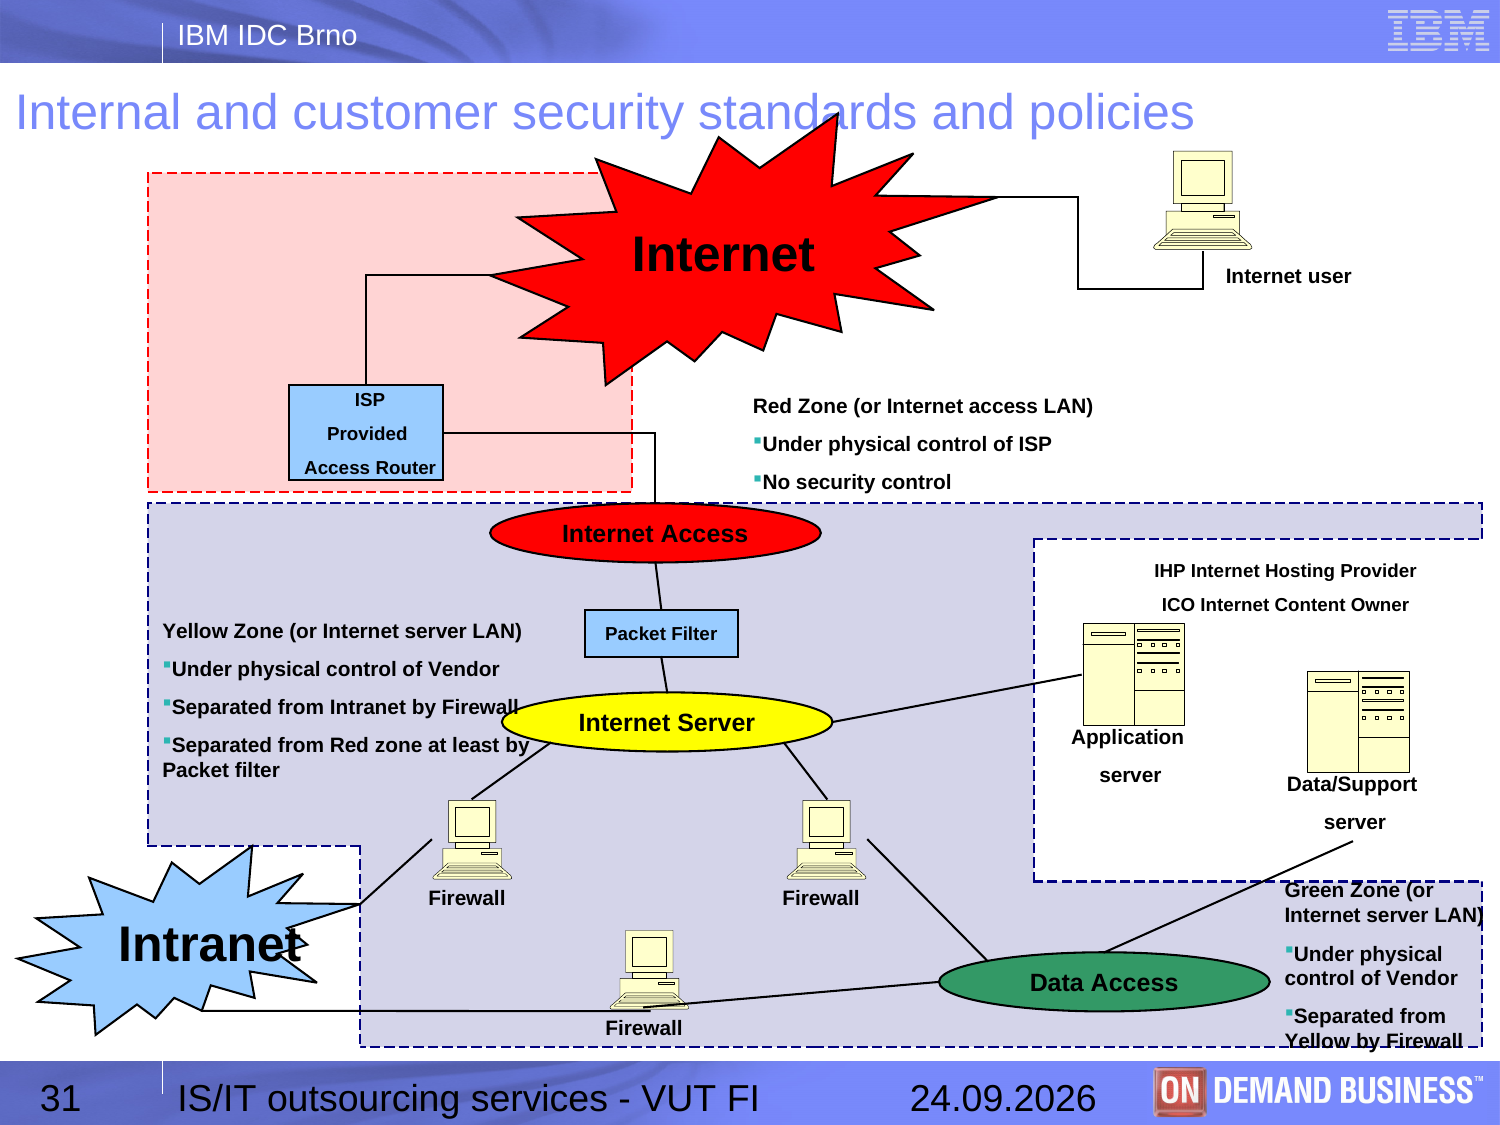

# Internal and customer security standards and policies
Internet
Internet user
ISP
Provided
Access Router
Red Zone (or Internet access LAN)
Under physical control of ISP
No security control
Internet Access
IHP Internet Hosting Provider
ICO Internet Content Owner
Yellow Zone (or Internet server LAN)
Under physical control of Vendor
Separated from Intranet by Firewall
Separated from Red zone at least by Packet filter
Packet Filter
Application
 server
Data/Support
 server
Internet Server
Firewall
Firewall
Intranet
Green Zone (or Internet server LAN)
Under physical control of Vendor
Separated from Yellow by Firewall
Firewall
Data Access
31
IS/IT outsourcing services - VUT FI